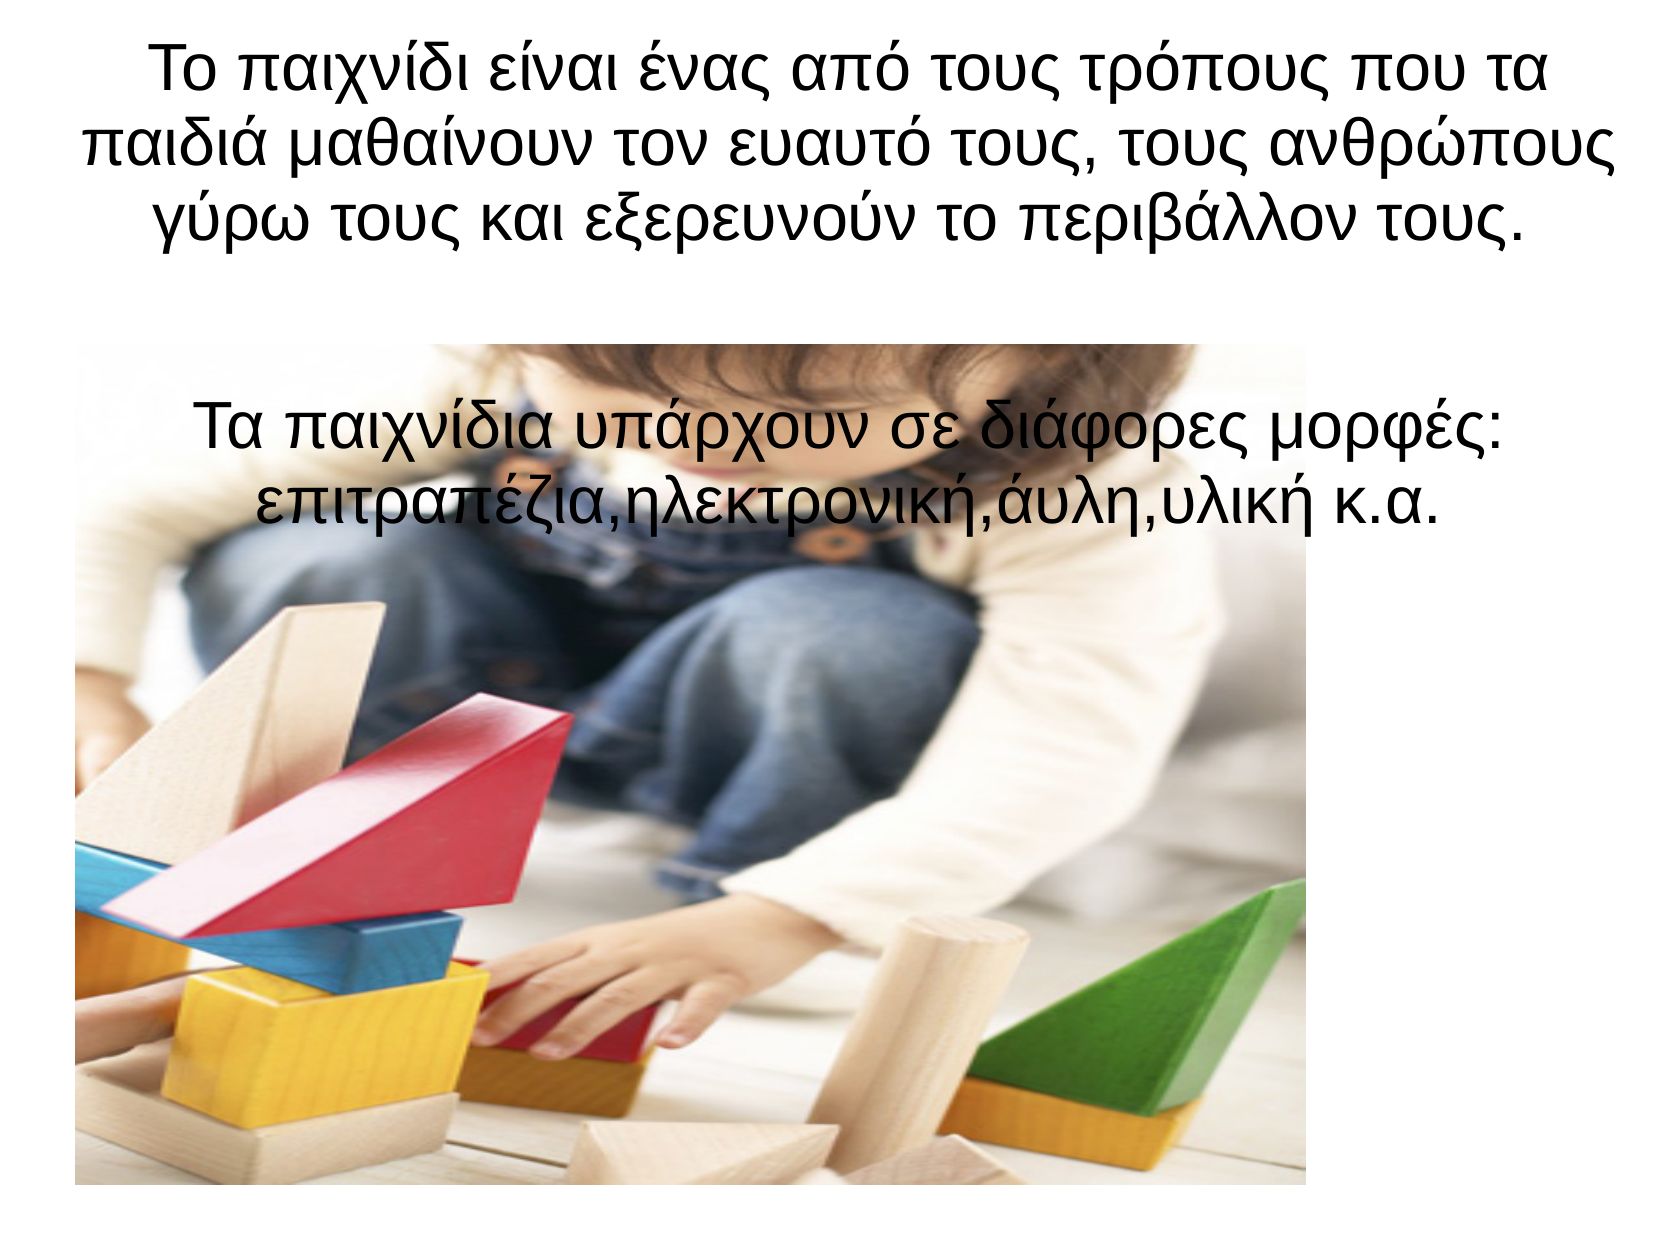

# Το παιχνίδι είναι ένας από τους τρόπους που τα παιδιά μαθαίνουν τον ευαυτό τους, τους ανθρώπους γύρω τους και εξερευνούν το περιβάλλον τους.
Τα παιχνίδια υπάρχουν σε διάφορες μορφές: επιτραπέζια,ηλεκτρονική,άυλη,υλική κ.α.